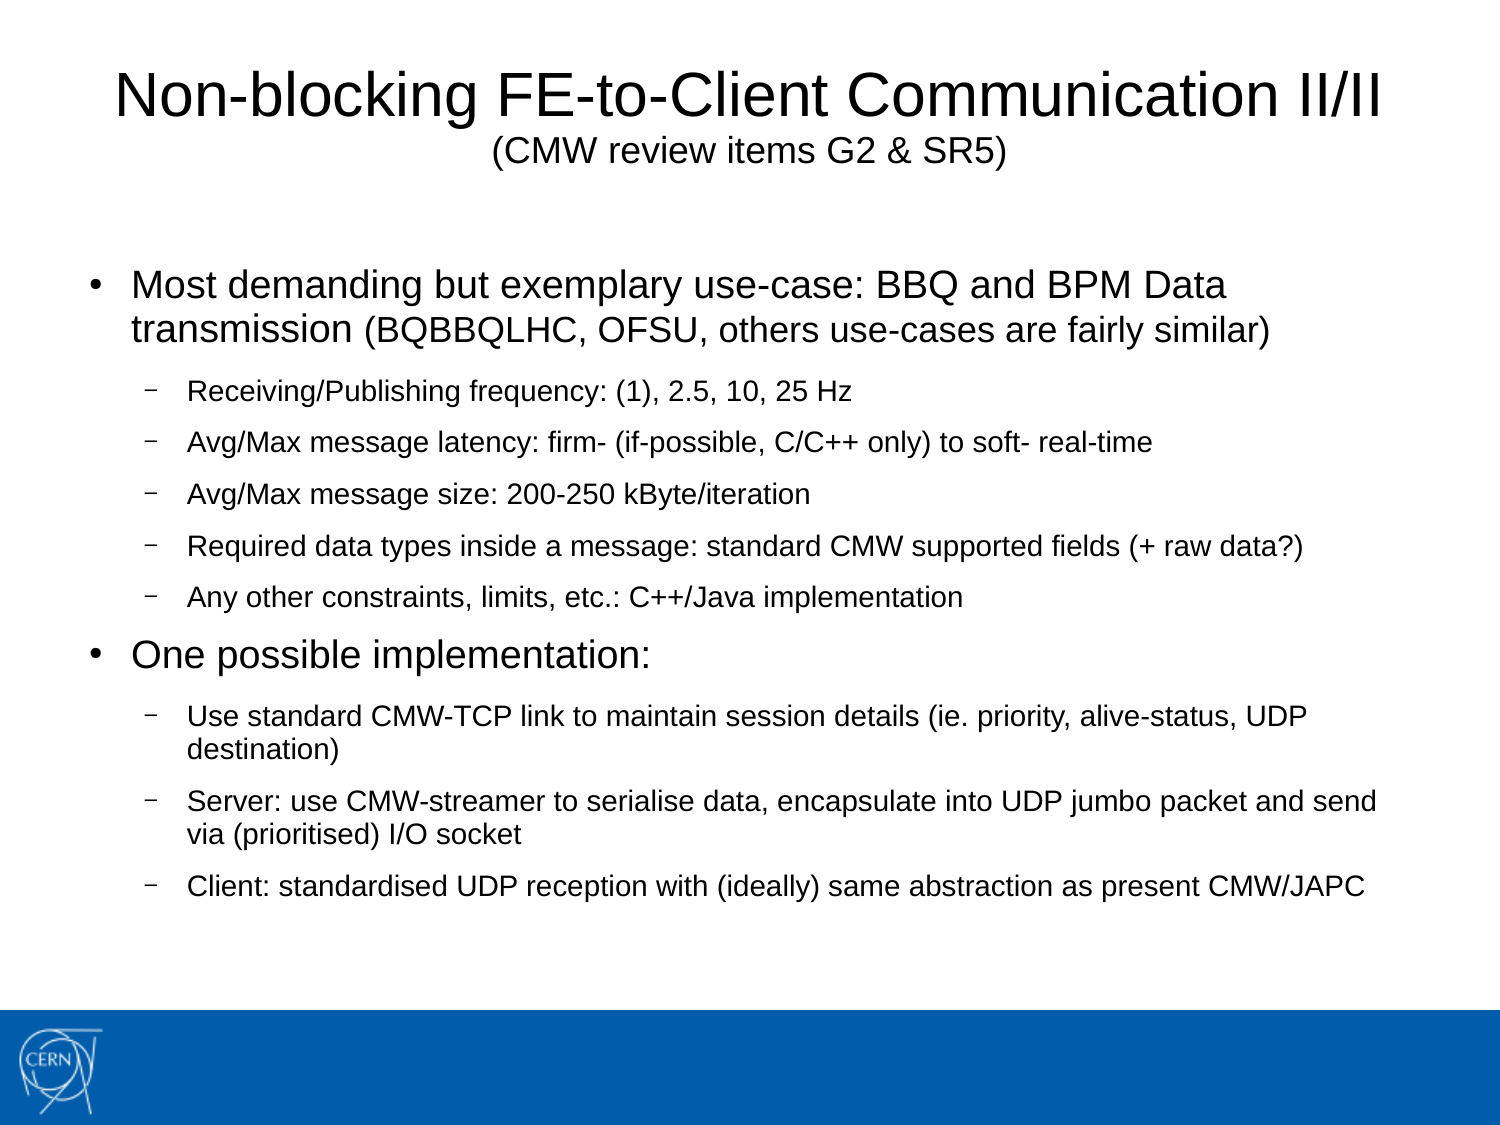

# Non-blocking FE-to-Client Communication II/II (CMW review items G2 & SR5)
Most demanding but exemplary use-case: BBQ and BPM Data transmission (BQBBQLHC, OFSU, others use-cases are fairly similar)
Receiving/Publishing frequency: (1), 2.5, 10, 25 Hz
Avg/Max message latency: firm- (if-possible, C/C++ only) to soft- real-time
Avg/Max message size: 200-250 kByte/iteration
Required data types inside a message: standard CMW supported fields (+ raw data?)
Any other constraints, limits, etc.: C++/Java implementation
One possible implementation:
Use standard CMW-TCP link to maintain session details (ie. priority, alive-status, UDP destination)
Server: use CMW-streamer to serialise data, encapsulate into UDP jumbo packet and send via (prioritised) I/O socket
Client: standardised UDP reception with (ideally) same abstraction as present CMW/JAPC